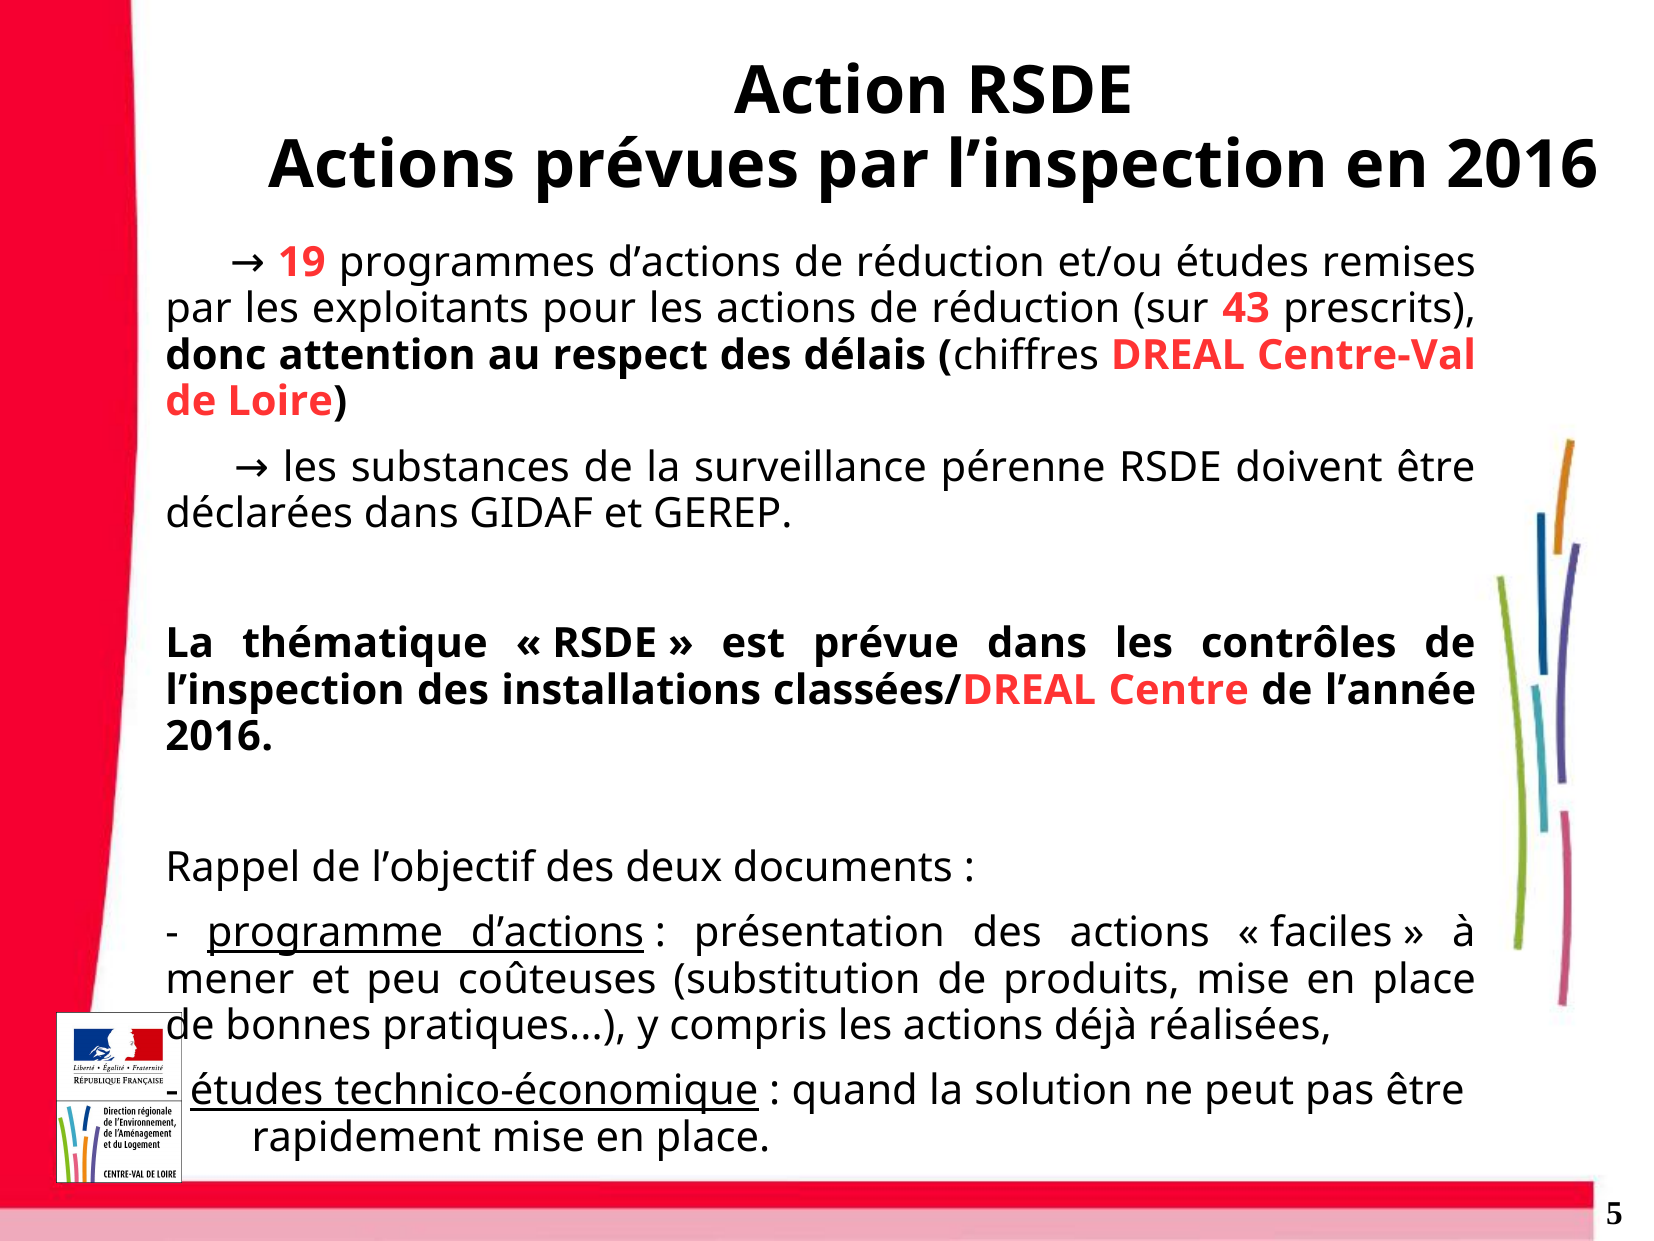

Action RSDE
Actions prévues par l’inspection en 2016
 → 19 programmes d’actions de réduction et/ou études remises par les exploitants pour les actions de réduction (sur 43 prescrits), donc attention au respect des délais (chiffres DREAL Centre-Val de Loire)
 → les substances de la surveillance pérenne RSDE doivent être déclarées dans GIDAF et GEREP.
La thématique « RSDE » est prévue dans les contrôles de l’inspection des installations classées/DREAL Centre de l’année 2016.
Rappel de l’objectif des deux documents :
- programme d’actions : présentation des actions « faciles » à mener et peu coûteuses (substitution de produits, mise en place de bonnes pratiques...), y compris les actions déjà réalisées,
- études technico-économique : quand la solution ne peut pas être rapidement mise en place.
11
5